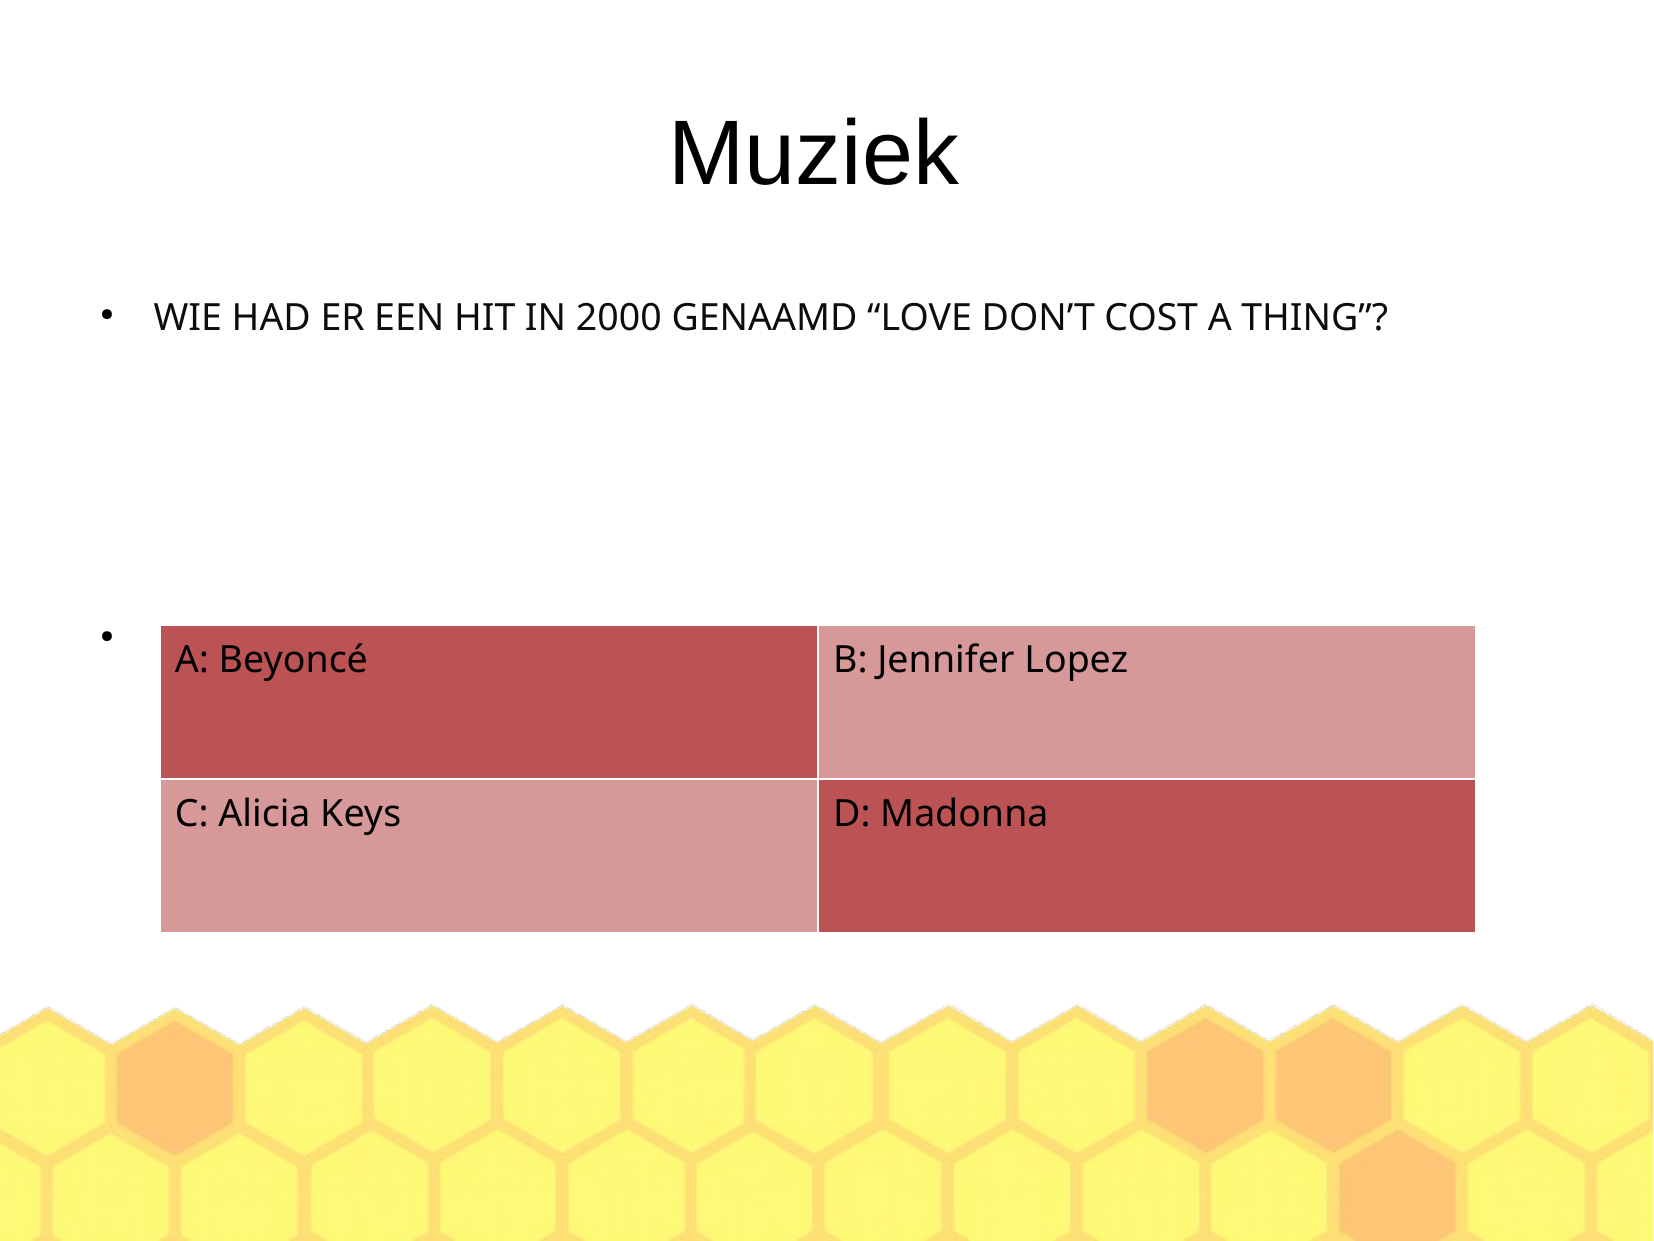

# Muziek
Wie had er een hit in 2000 genaamd “Love don’t Cost A Thing”?
| A: Beyoncé | B: Jennifer Lopez |
| --- | --- |
| C: Alicia Keys | D: Madonna |